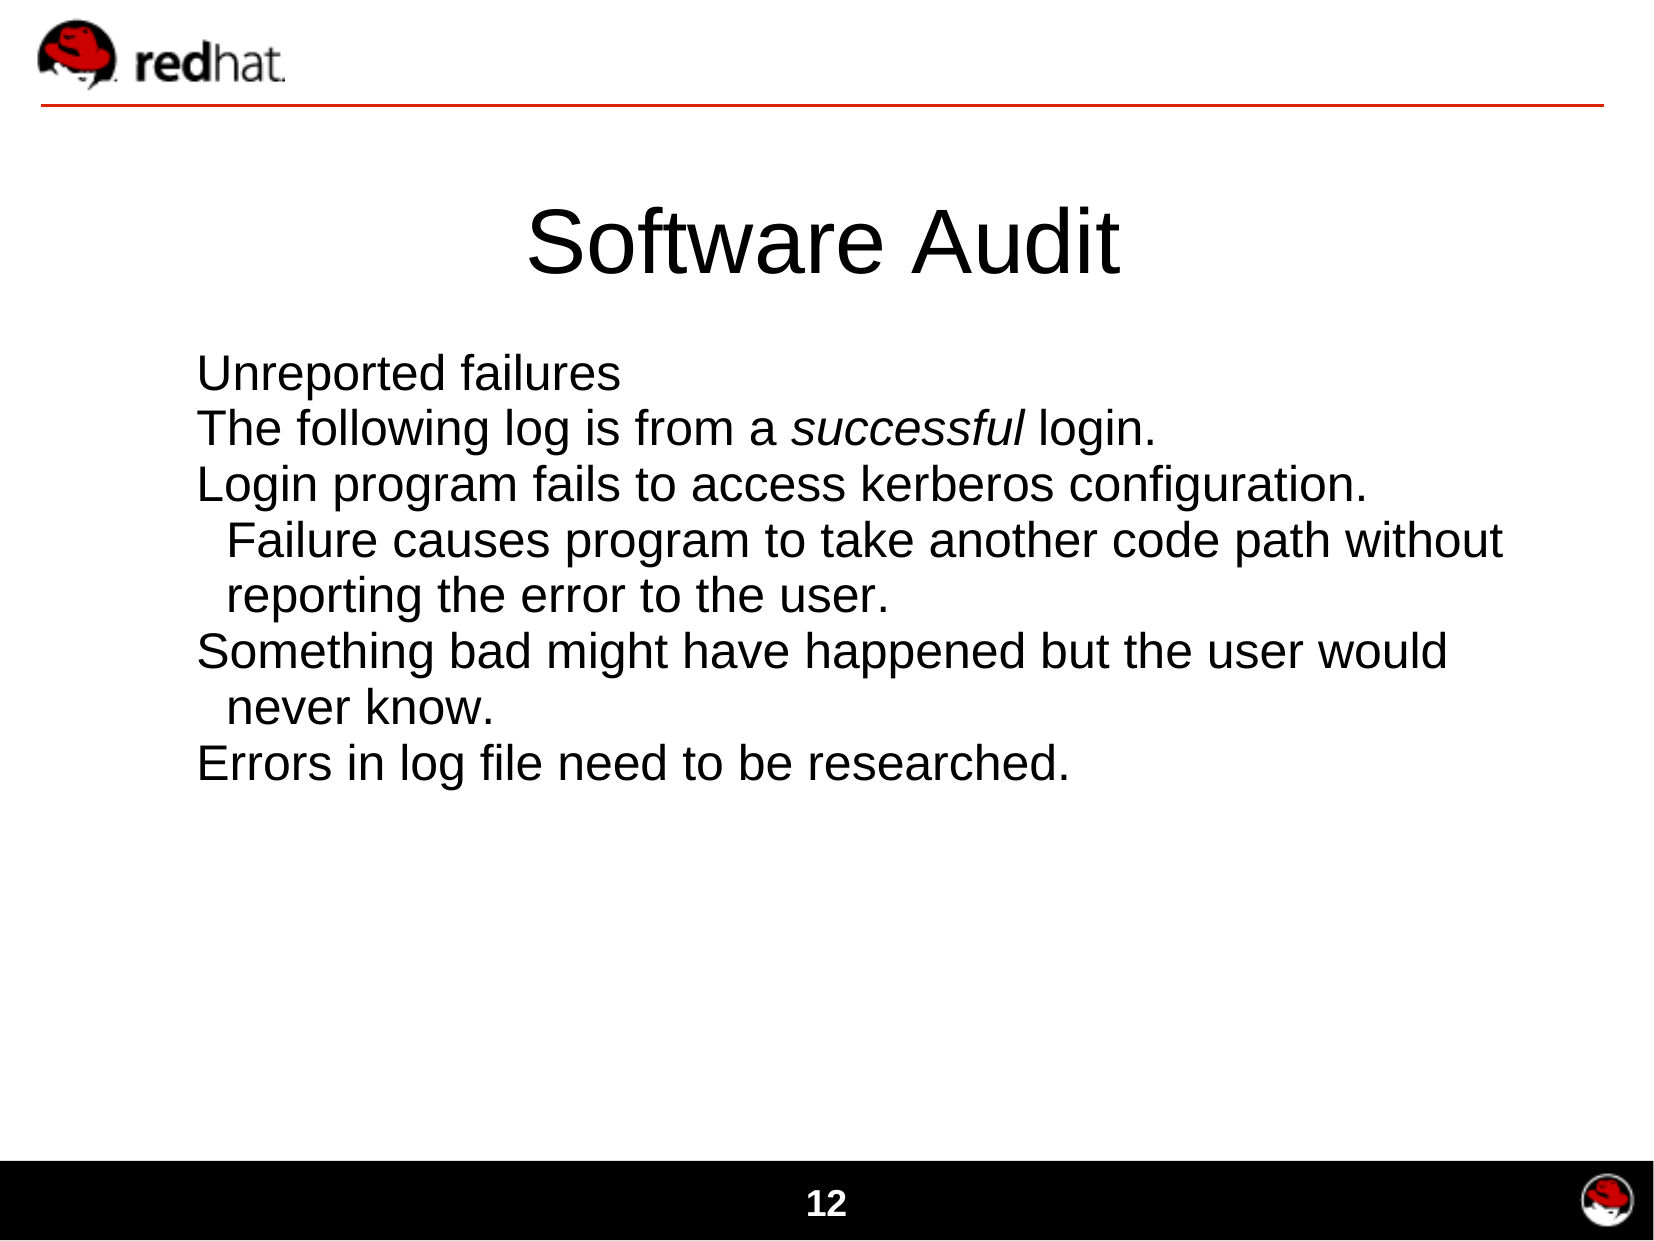

# Software Audit
Unreported failures
The following log is from a successful login.
Login program fails to access kerberos configuration. Failure causes program to take another code path without reporting the error to the user.
Something bad might have happened but the user would never know.
Errors in log file need to be researched.